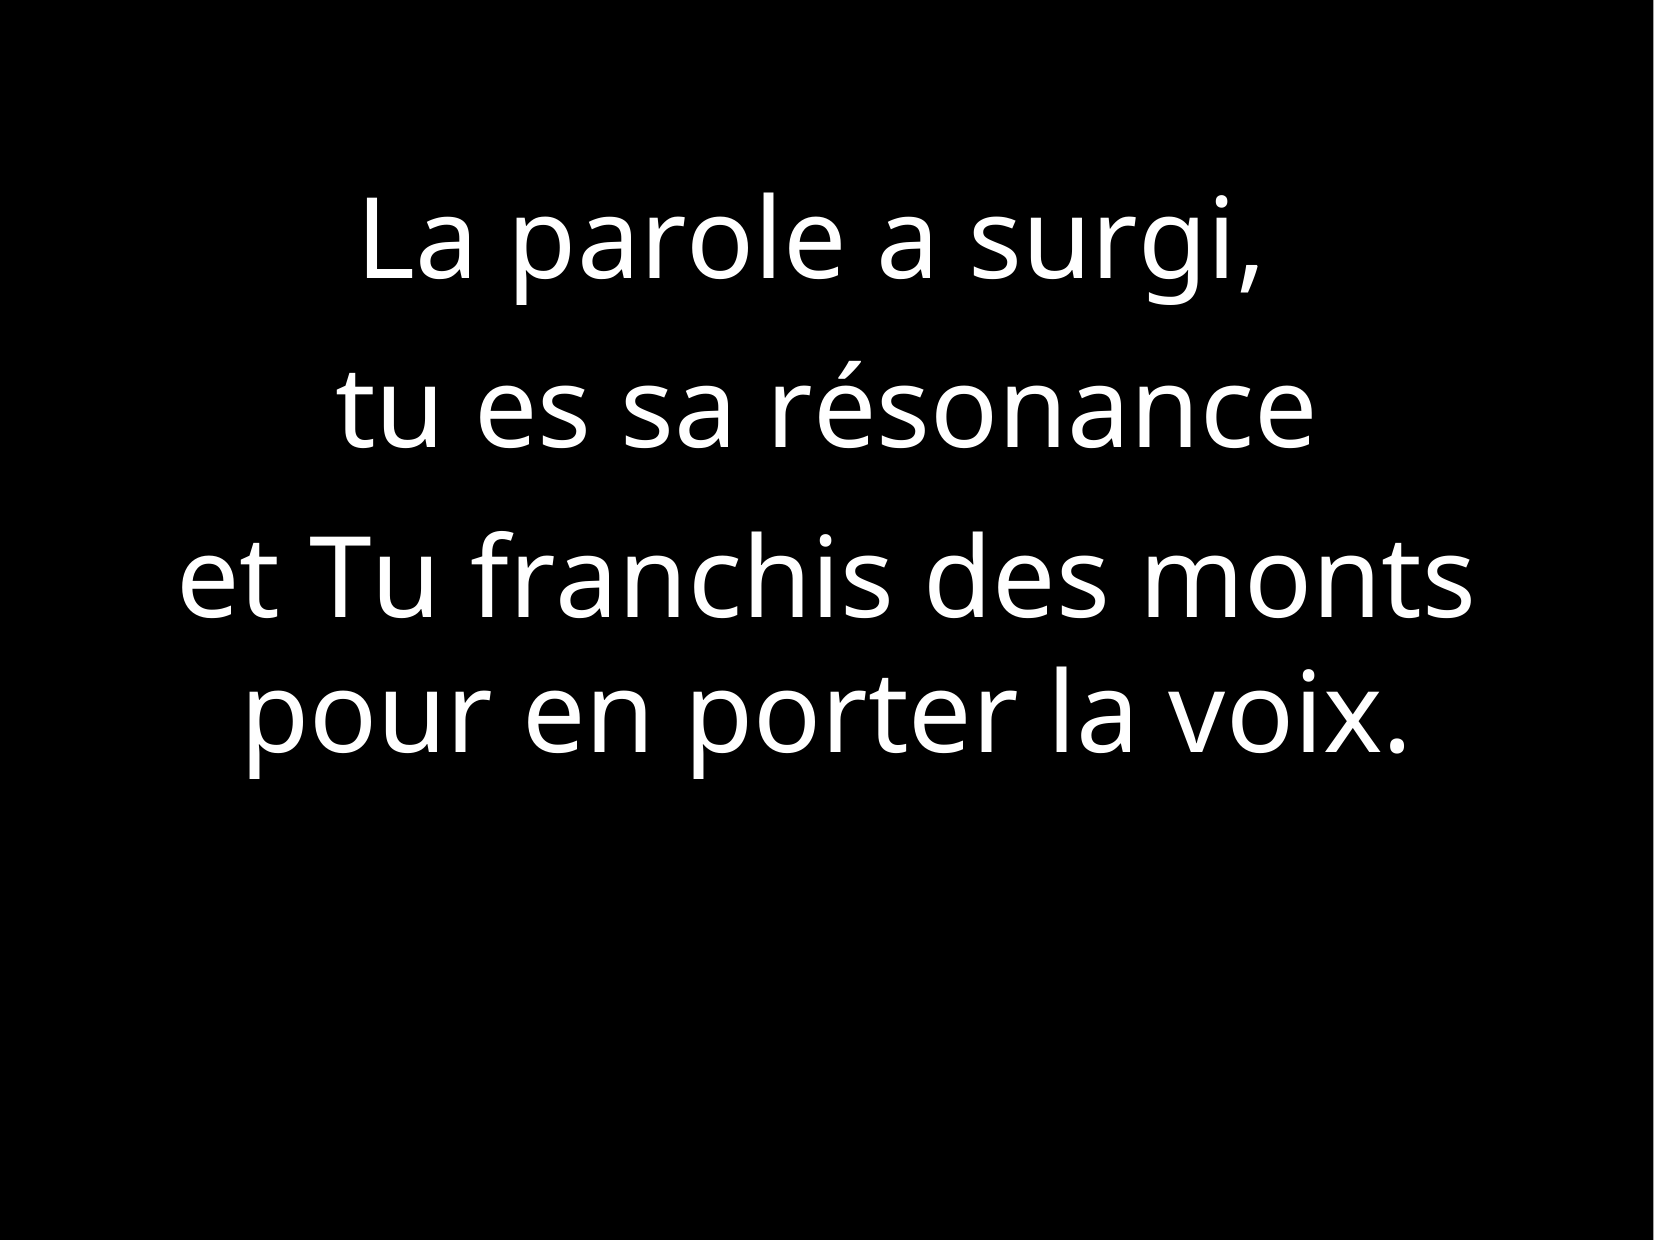

# La parole a surgi,
tu es sa résonance
et Tu franchis des monts pour en porter la voix.